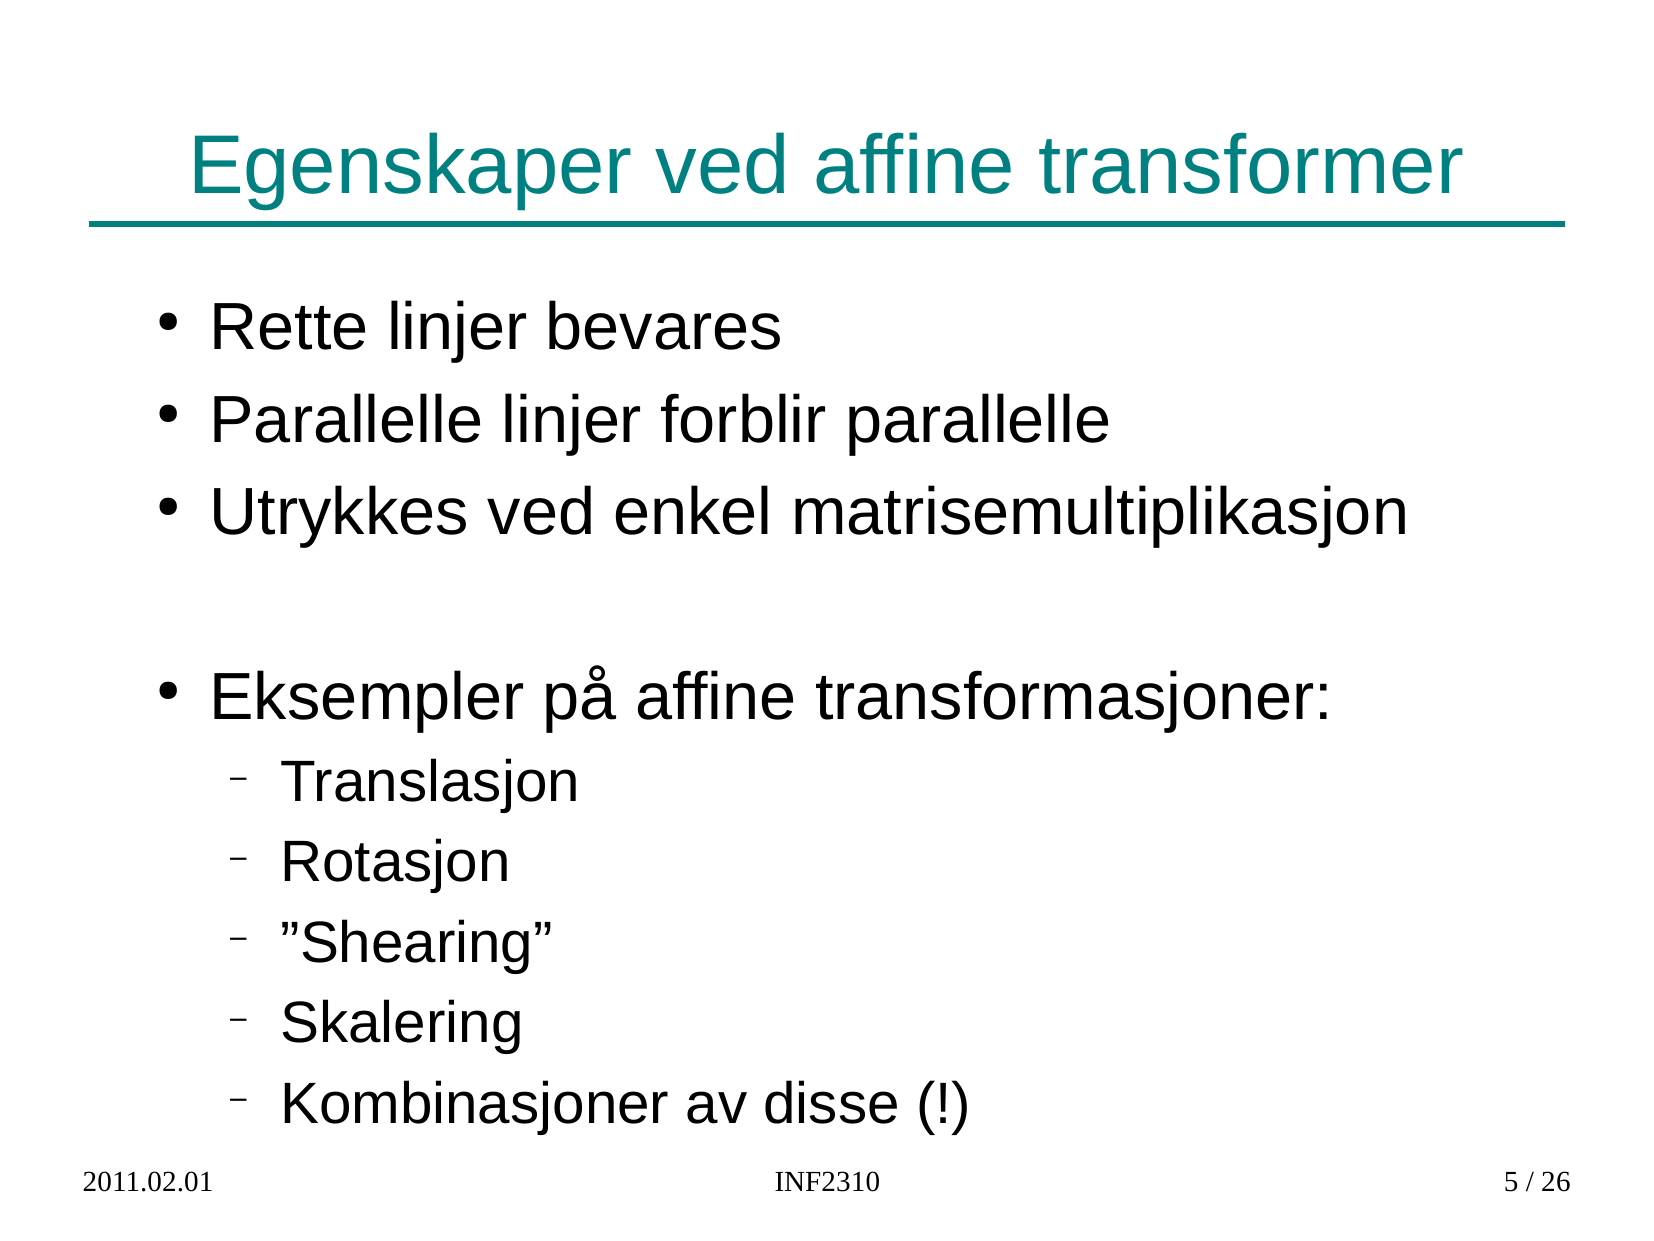

# Egenskaper ved affine transformer
Rette linjer bevares
Parallelle linjer forblir parallelle
Utrykkes ved enkel matrisemultiplikasjon
Eksempler på affine transformasjoner:
Translasjon
Rotasjon
”Shearing”
Skalering
Kombinasjoner av disse (!)
2011.02.01
INF2310
5